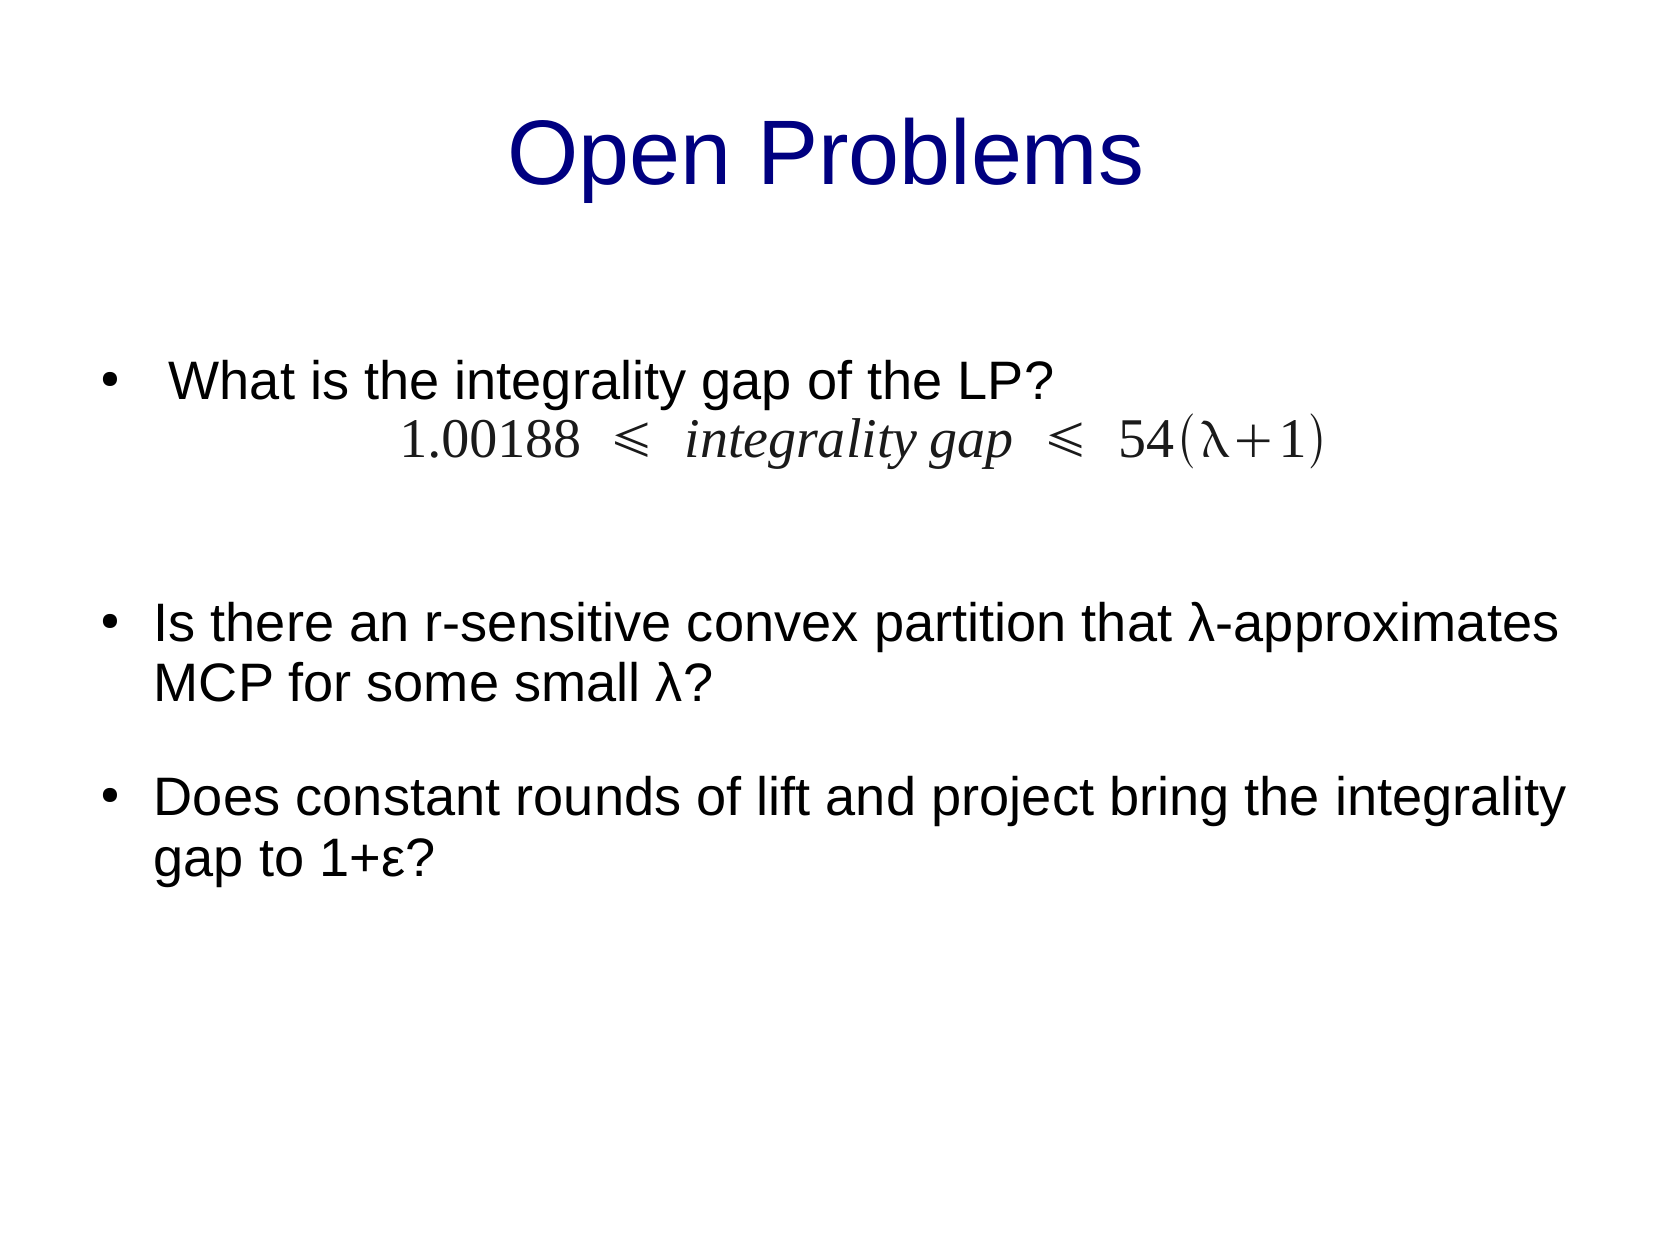

# Open Problems
 What is the integrality gap of the LP?
Is there an r-sensitive convex partition that λ-approximates MCP for some small λ?
Does constant rounds of lift and project bring the integrality gap to 1+ε?